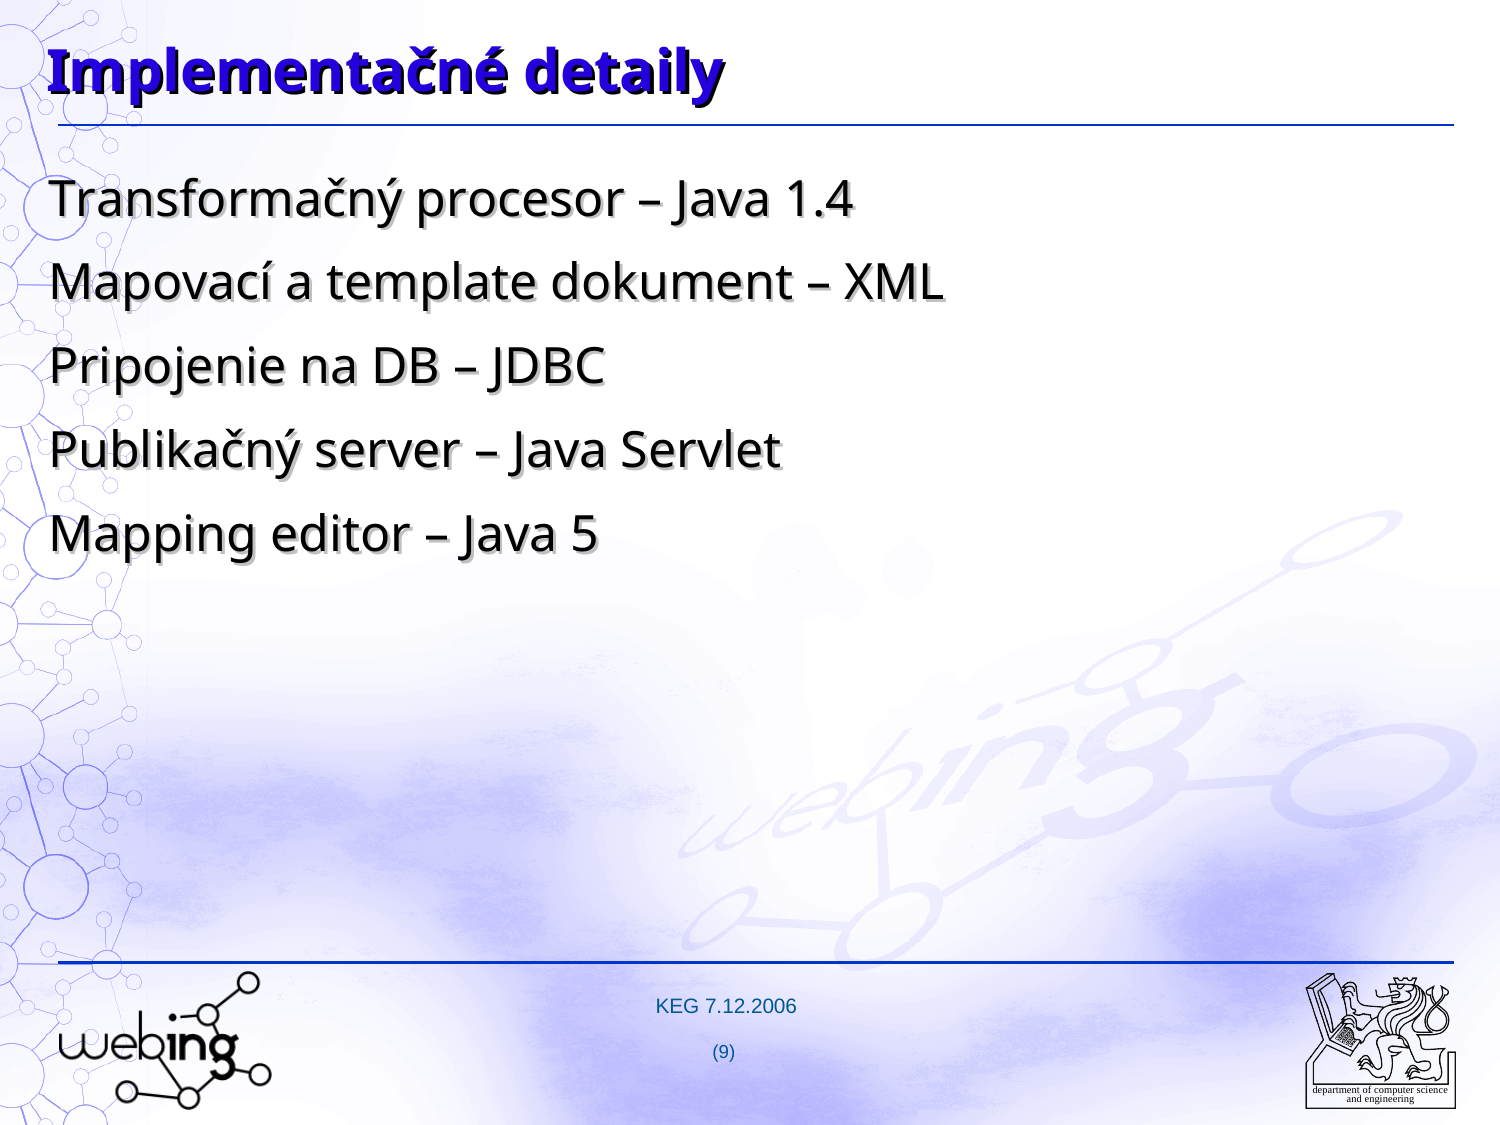

# Implementačné detaily
Transformačný procesor – Java 1.4
Mapovací a template dokument – XML
Pripojenie na DB – JDBC
Publikačný server – Java Servlet
Mapping editor – Java 5